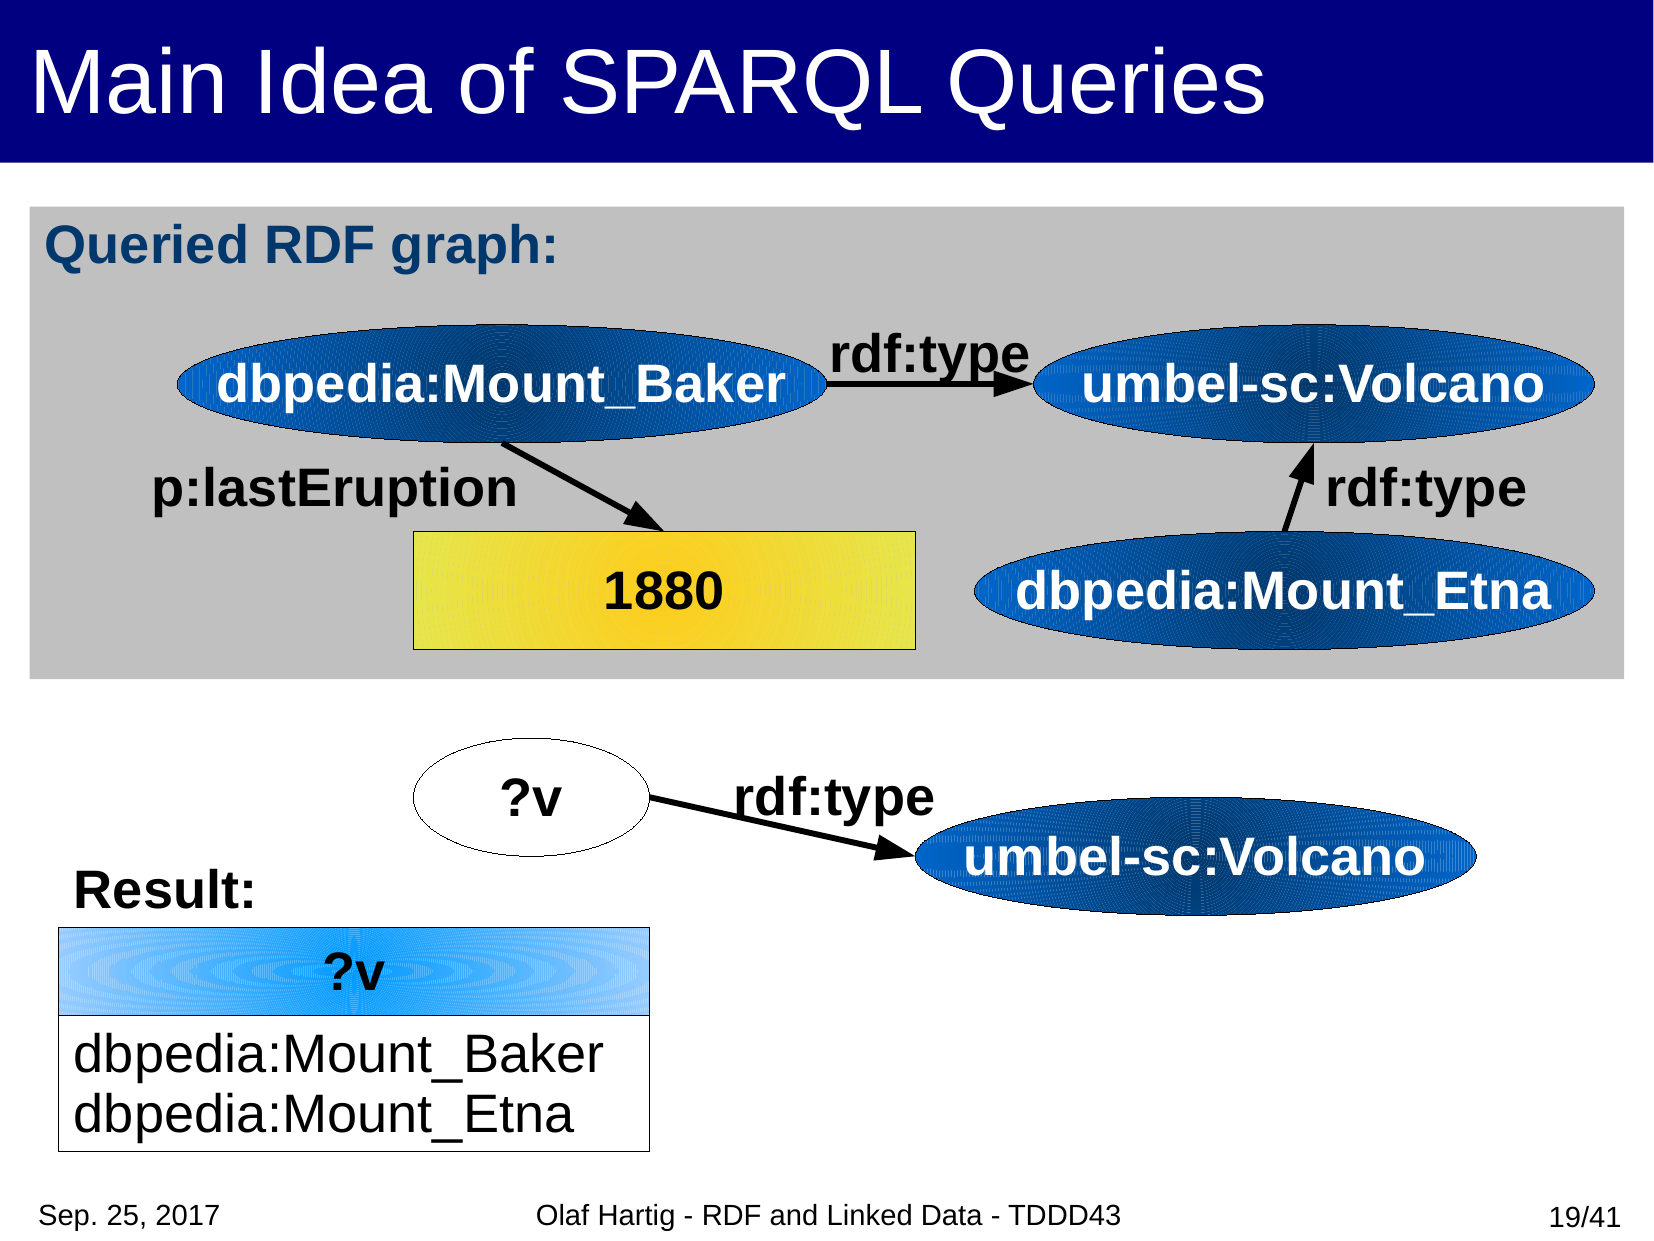

# Main Idea of SPARQL Queries
Queried RDF graph:
dbpedia:Mount_Baker
umbel-sc:Volcano
1880
dbpedia:Mount_Etna
?v
umbel-sc:Volcano
Result:
?v
dbpedia:Mount_Baker
dbpedia:Mount_Etna
Sep. 25, 2017
Olaf Hartig - RDF and Linked Data - TDDD43
19